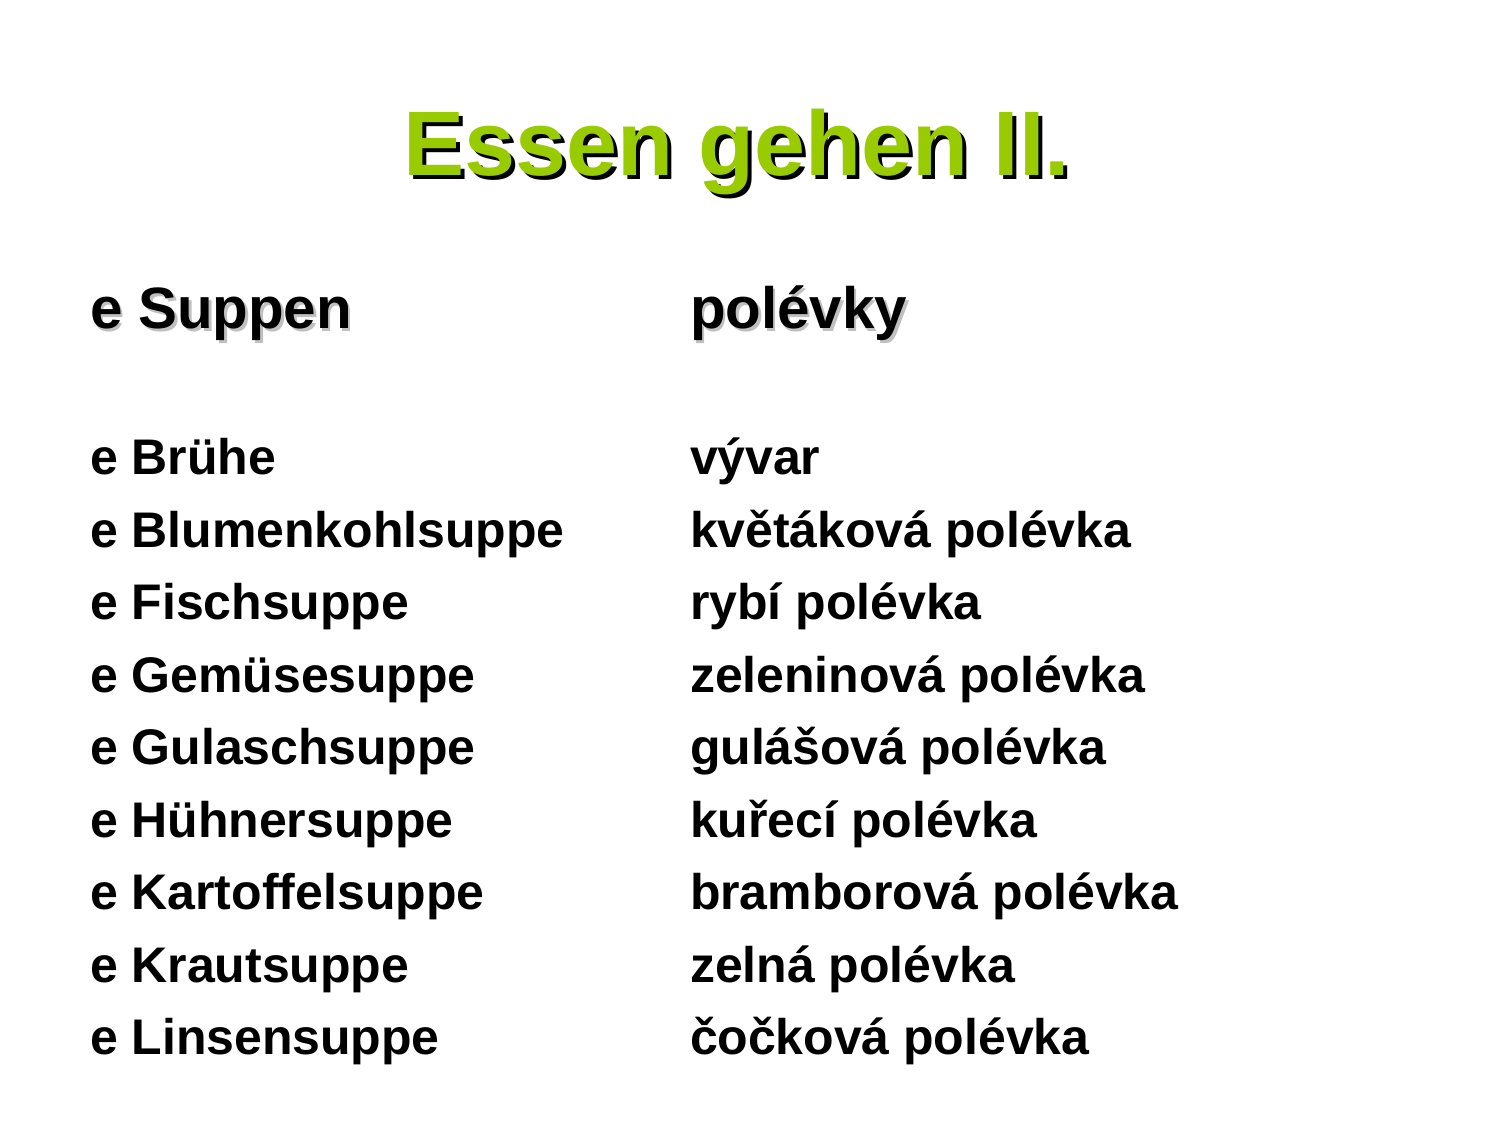

# Essen gehen II.
e Suppen			polévky
e Brühe 			vývar
e Blumenkohlsuppe 	květáková polévka
e Fischsuppe 		rybí polévka
e Gemüsesuppe 		zeleninová polévka
e Gulaschsuppe 		gulášová polévka
e Hühnersuppe 		kuřecí polévka
e Kartoffelsuppe 		bramborová polévka
e Krautsuppe 		zelná polévka
e Linsensuppe 		čočková polévka